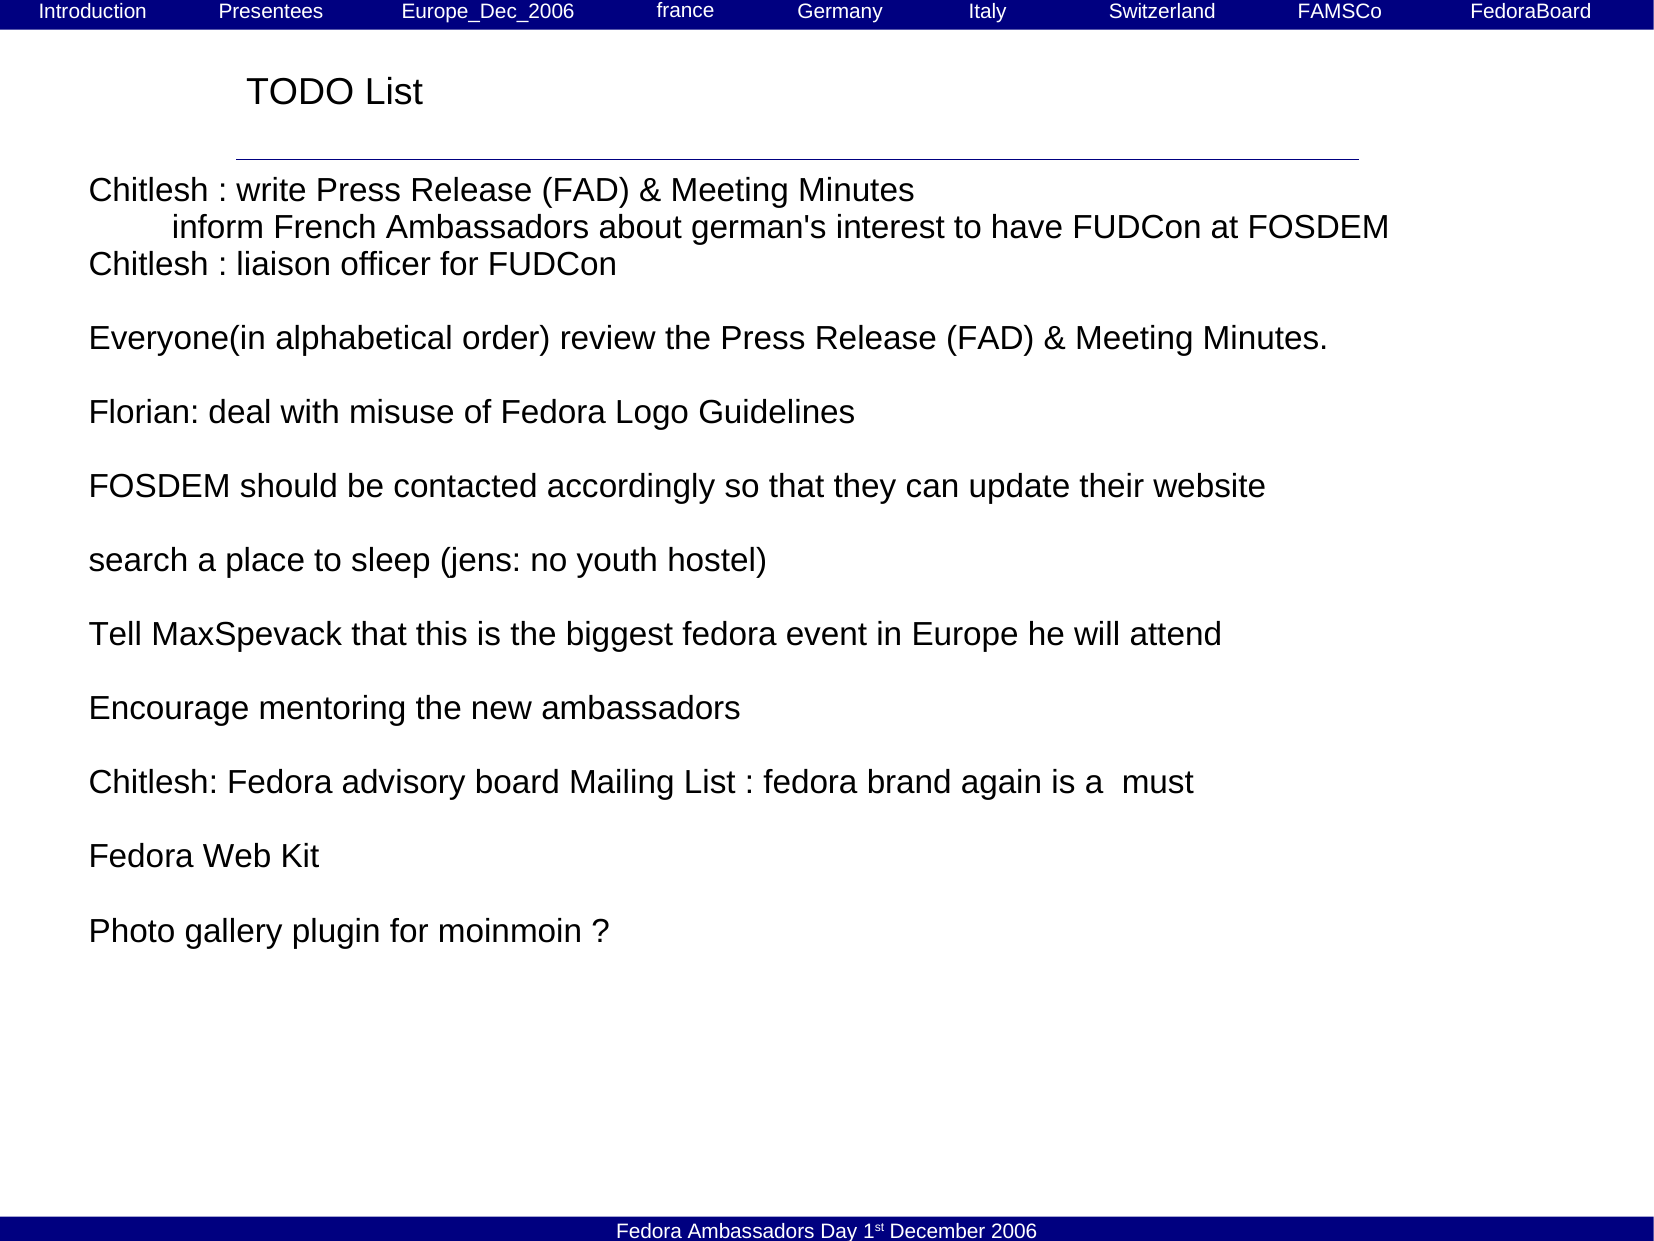

TODO List
Chitlesh : write Press Release (FAD) & Meeting Minutes
 inform French Ambassadors about german's interest to have FUDCon at FOSDEM
Chitlesh : liaison officer for FUDCon
Everyone(in alphabetical order) review the Press Release (FAD) & Meeting Minutes.
Florian: deal with misuse of Fedora Logo Guidelines
FOSDEM should be contacted accordingly so that they can update their website
search a place to sleep (jens: no youth hostel)
Tell MaxSpevack that this is the biggest fedora event in Europe he will attend
Encourage mentoring the new ambassadors
Chitlesh: Fedora advisory board Mailing List : fedora brand again is a must
Fedora Web Kit
Photo gallery plugin for moinmoin ?